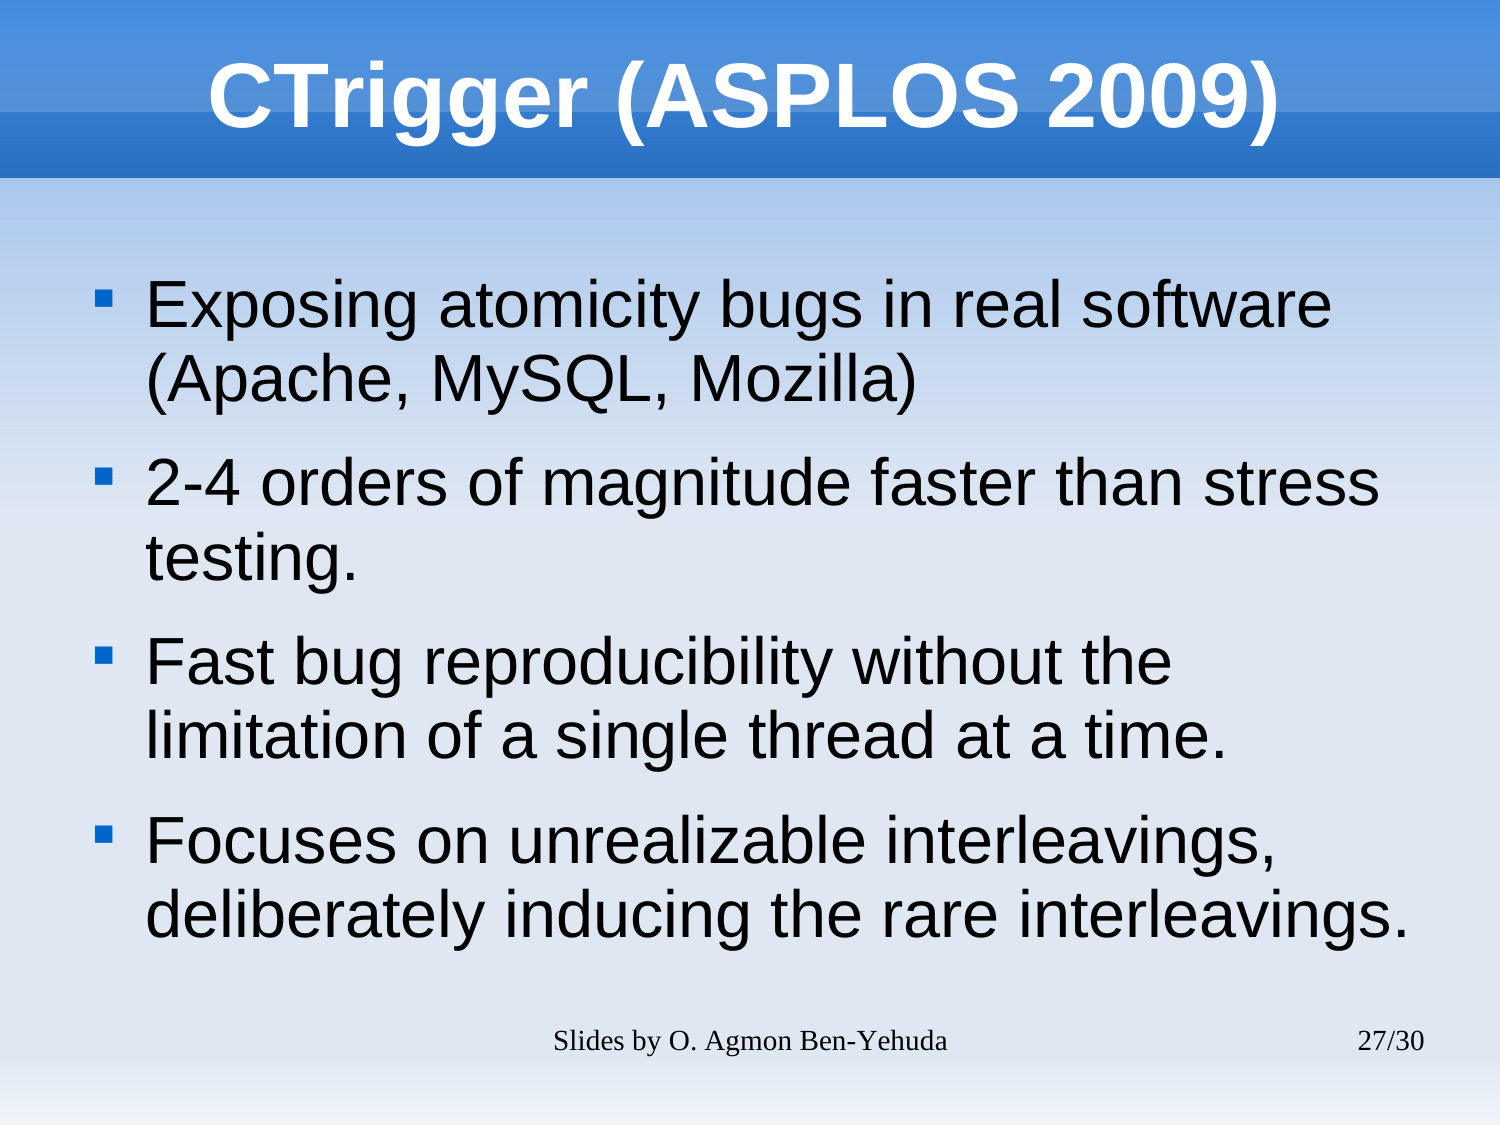

# CTrigger (ASPLOS 2009)
Exposing atomicity bugs in real software (Apache, MySQL, Mozilla)
2-4 orders of magnitude faster than stress testing.
Fast bug reproducibility without the limitation of a single thread at a time.
Focuses on unrealizable interleavings, deliberately inducing the rare interleavings.
Slides by O. Agmon Ben-Yehuda
27